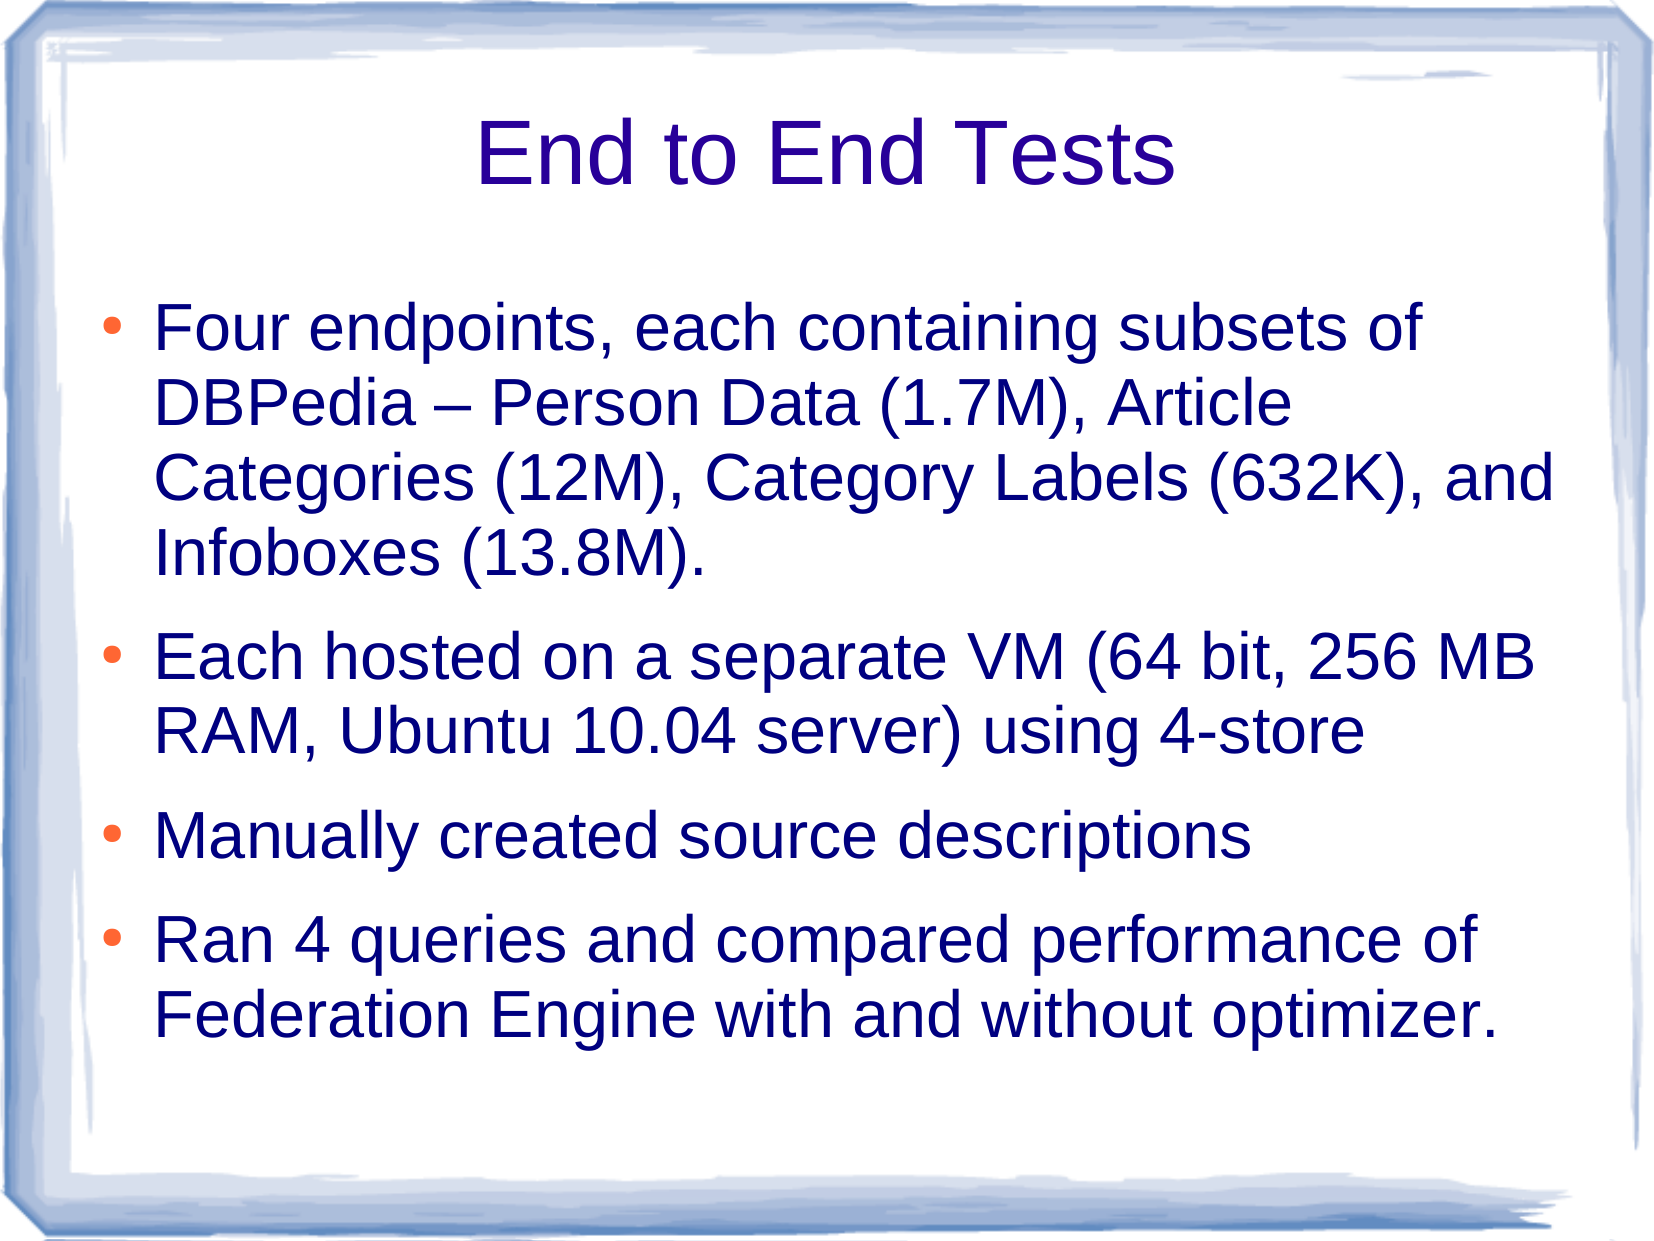

# End to End Tests
Four endpoints, each containing subsets of DBPedia – Person Data (1.7M), Article Categories (12M), Category Labels (632K), and Infoboxes (13.8M).
Each hosted on a separate VM (64 bit, 256 MB RAM, Ubuntu 10.04 server) using 4-store
Manually created source descriptions
Ran 4 queries and compared performance of Federation Engine with and without optimizer.